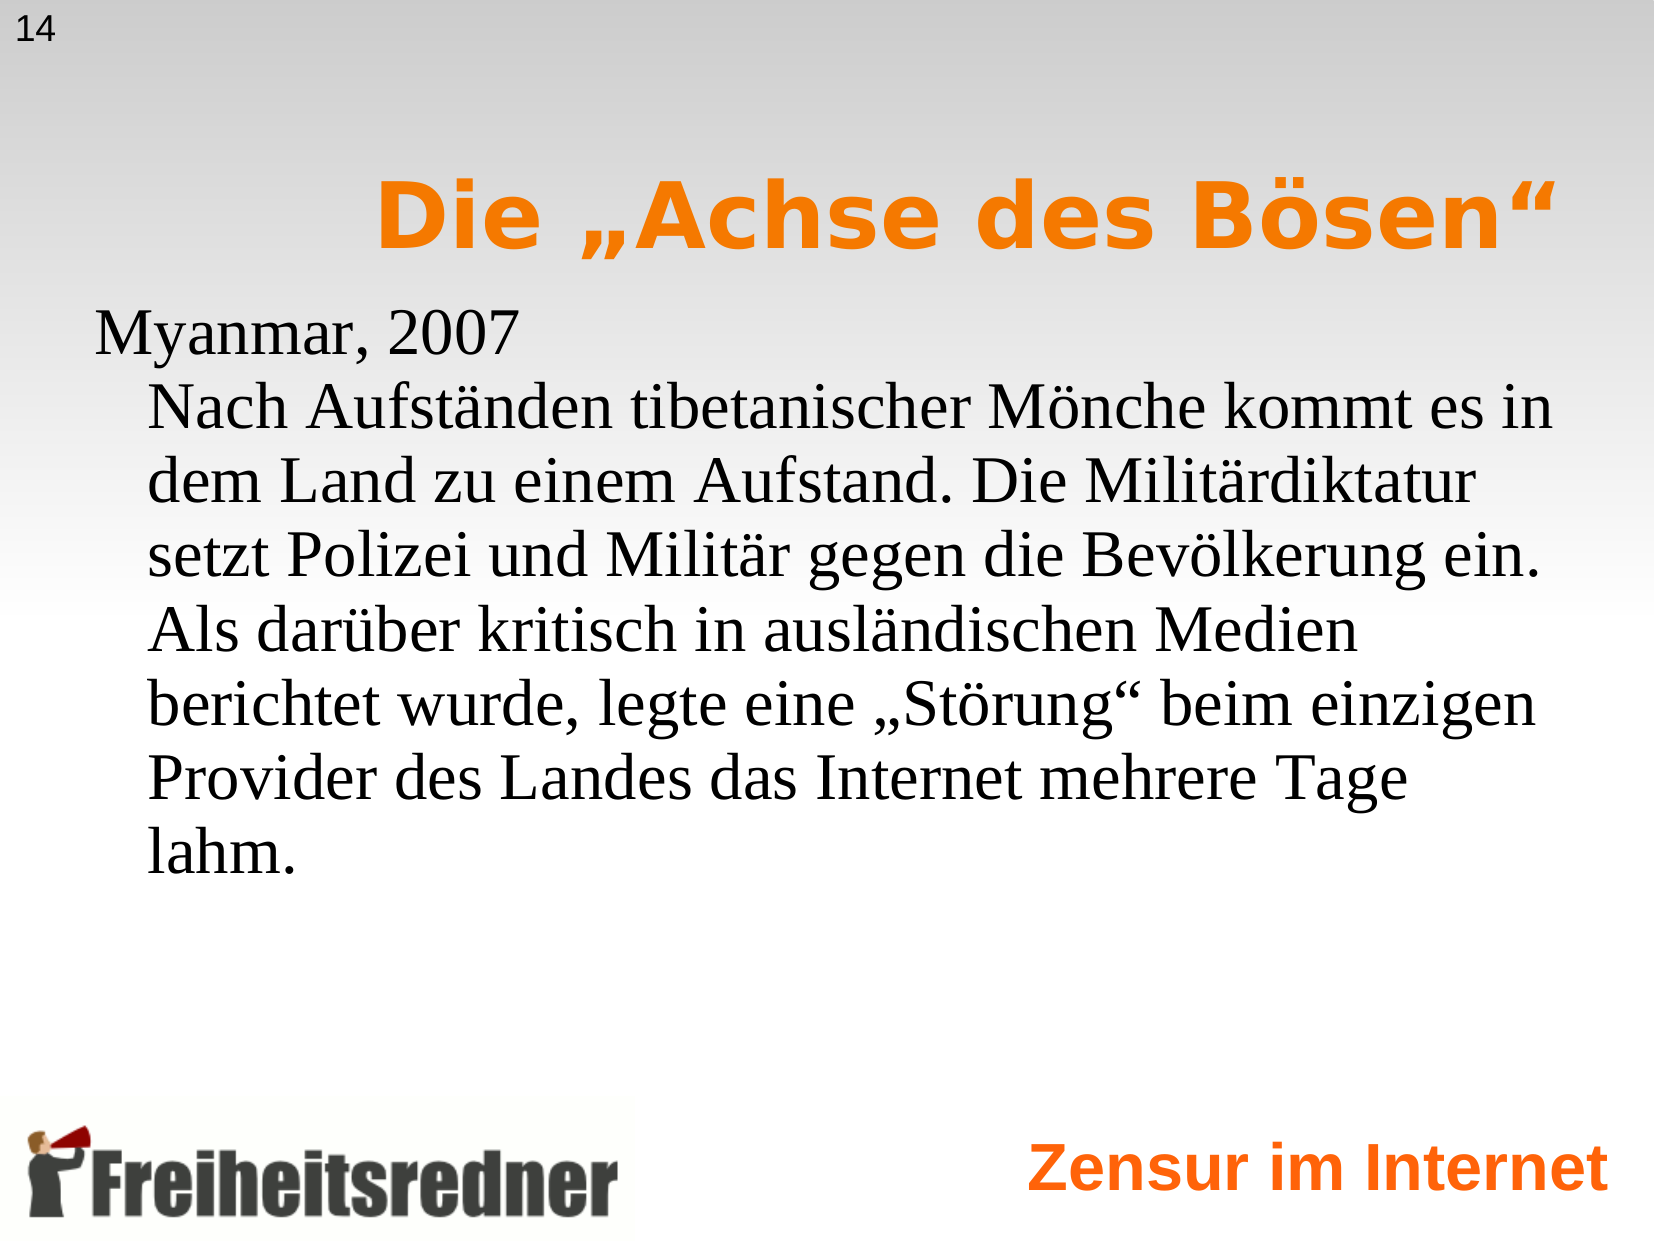

# Die „Achse des Bösen“
Myanmar, 2007
Nach Aufständen tibetanischer Mönche kommt es in dem Land zu einem Aufstand. Die Militärdiktatur setzt Polizei und Militär gegen die Bevölkerung ein. Als darüber kritisch in ausländischen Medien berichtet wurde, legte eine „Störung“ beim einzigen Provider des Landes das Internet mehrere Tage lahm.